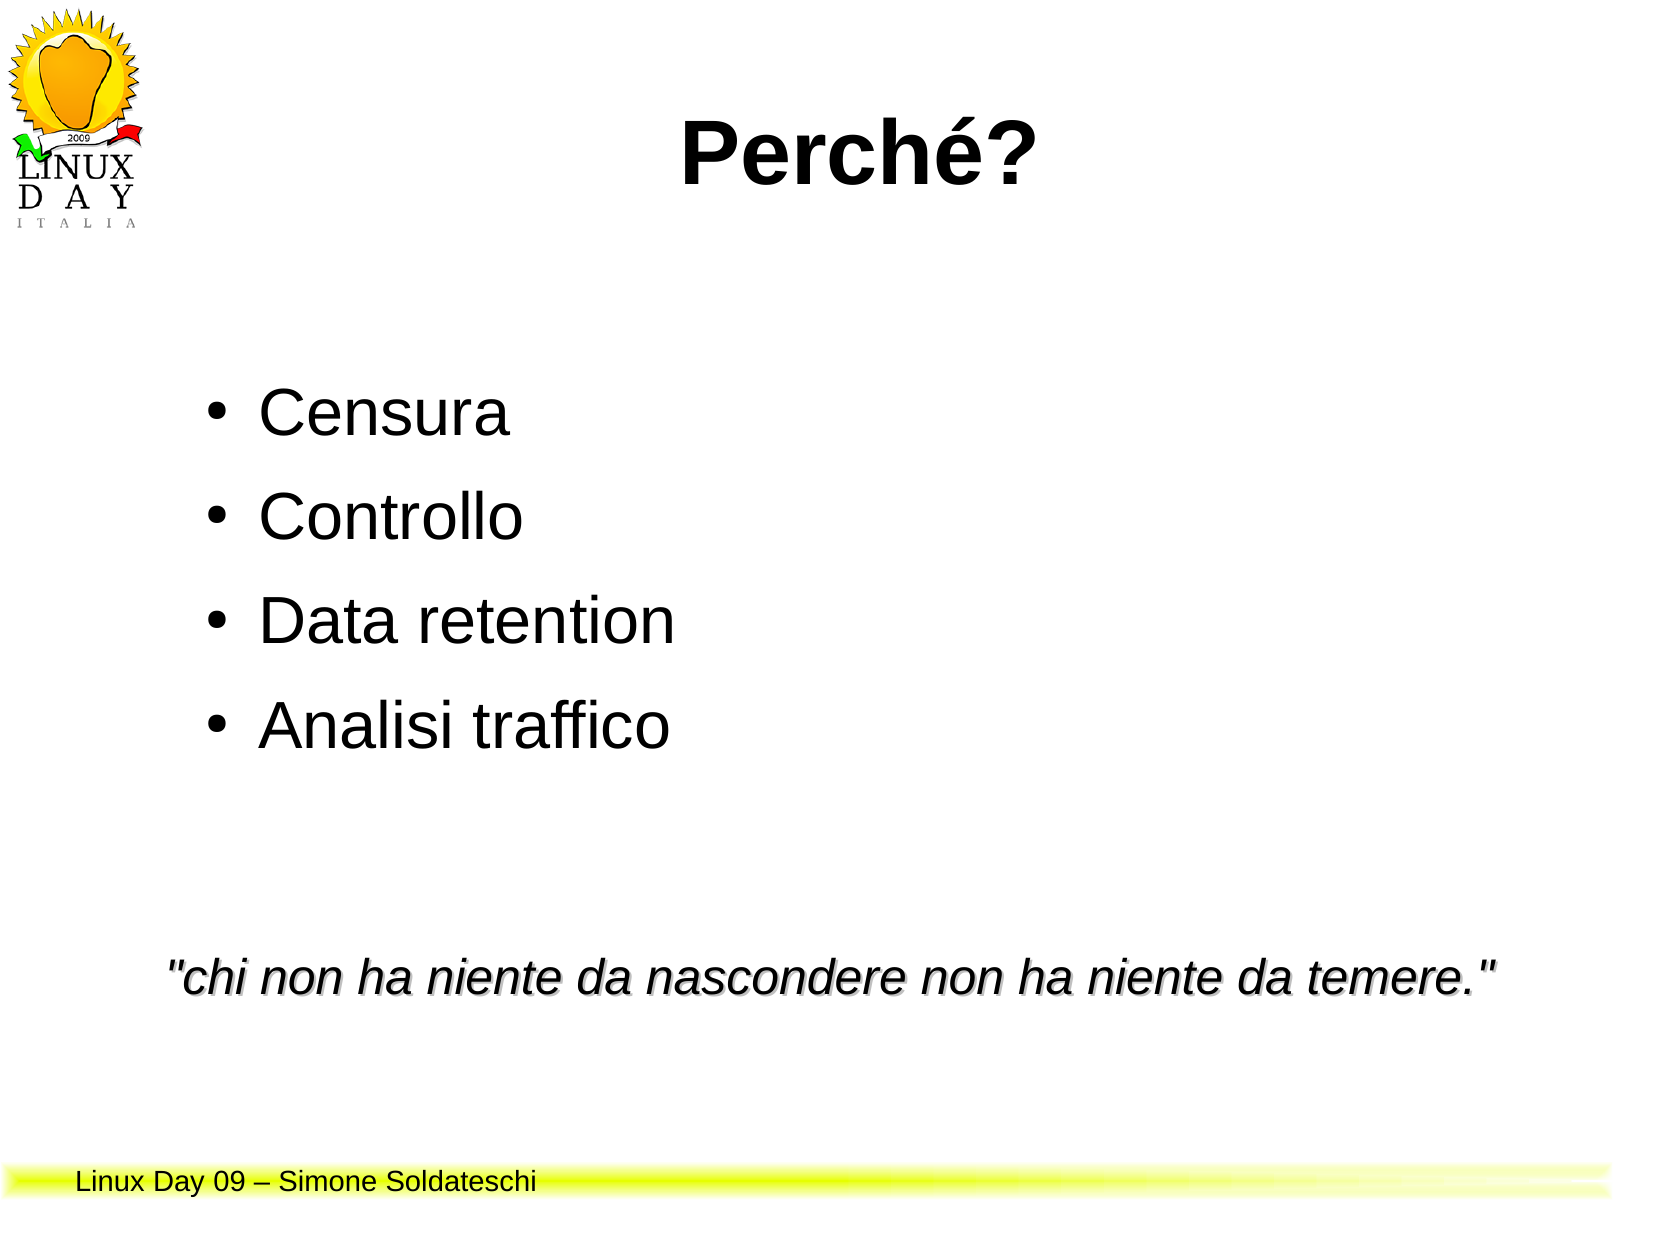

# Perché?
Censura
Controllo
Data retention
Analisi traffico
"chi non ha niente da nascondere non ha niente da temere."